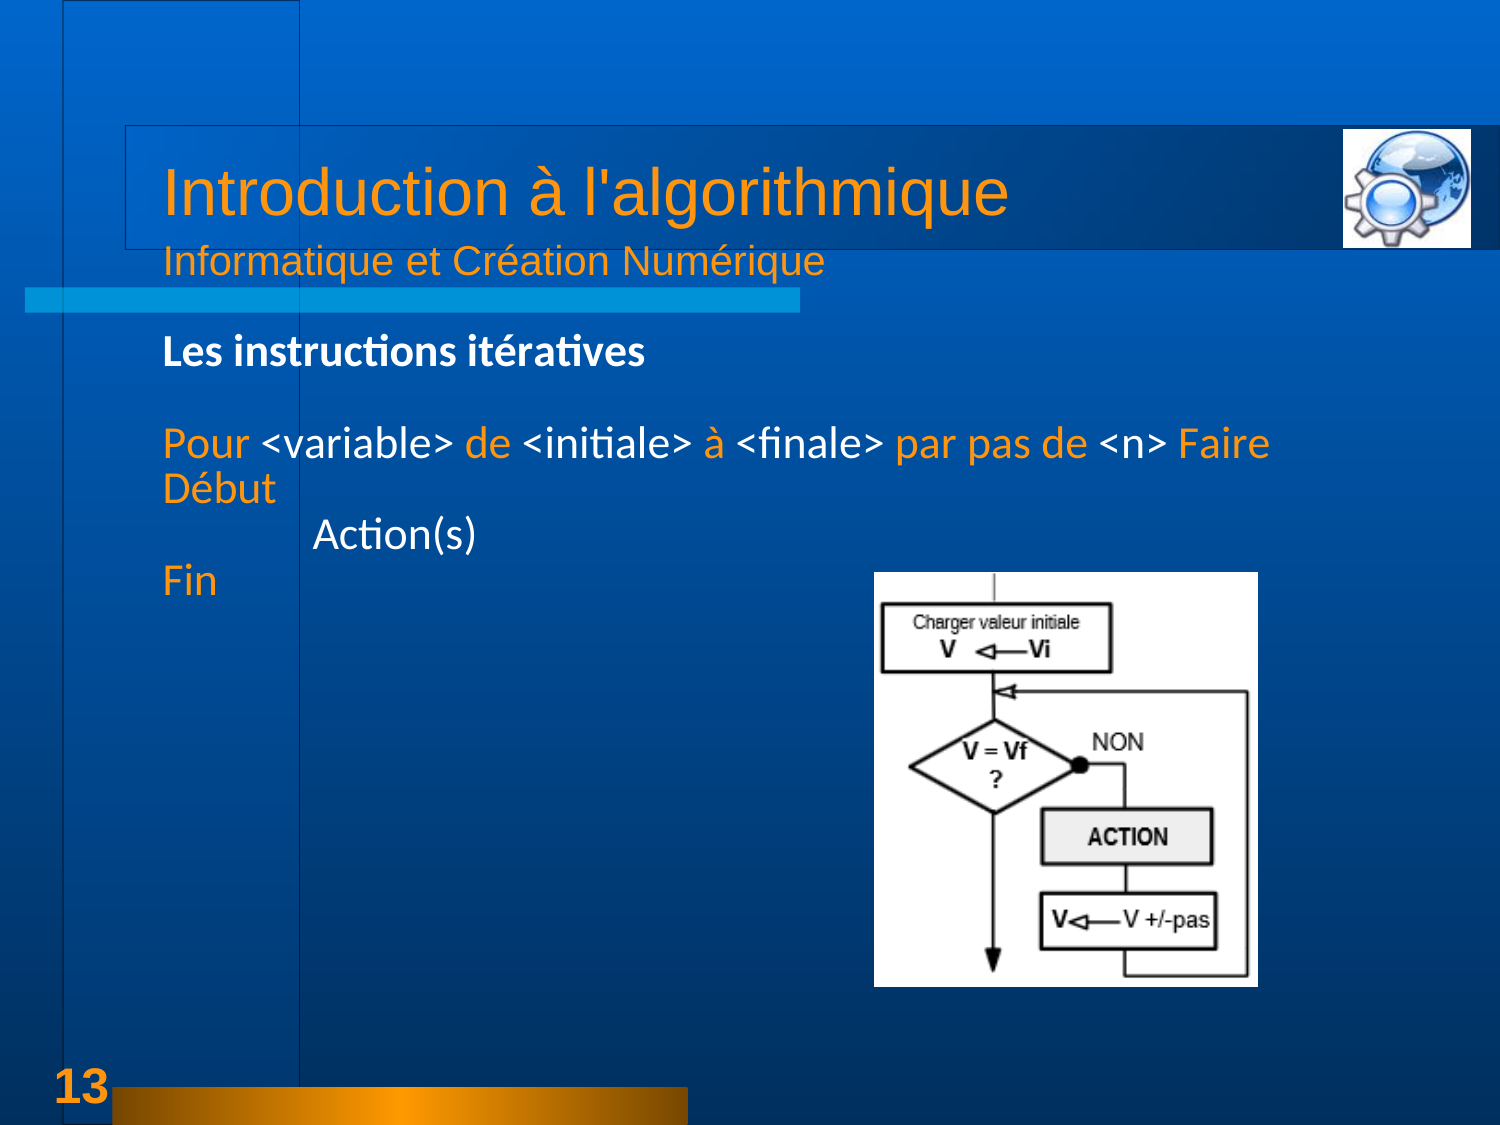

Les instructions itératives
Pour <variable> de <initiale> à <finale> par pas de <n> Faire
Début
	Action(s)
Fin